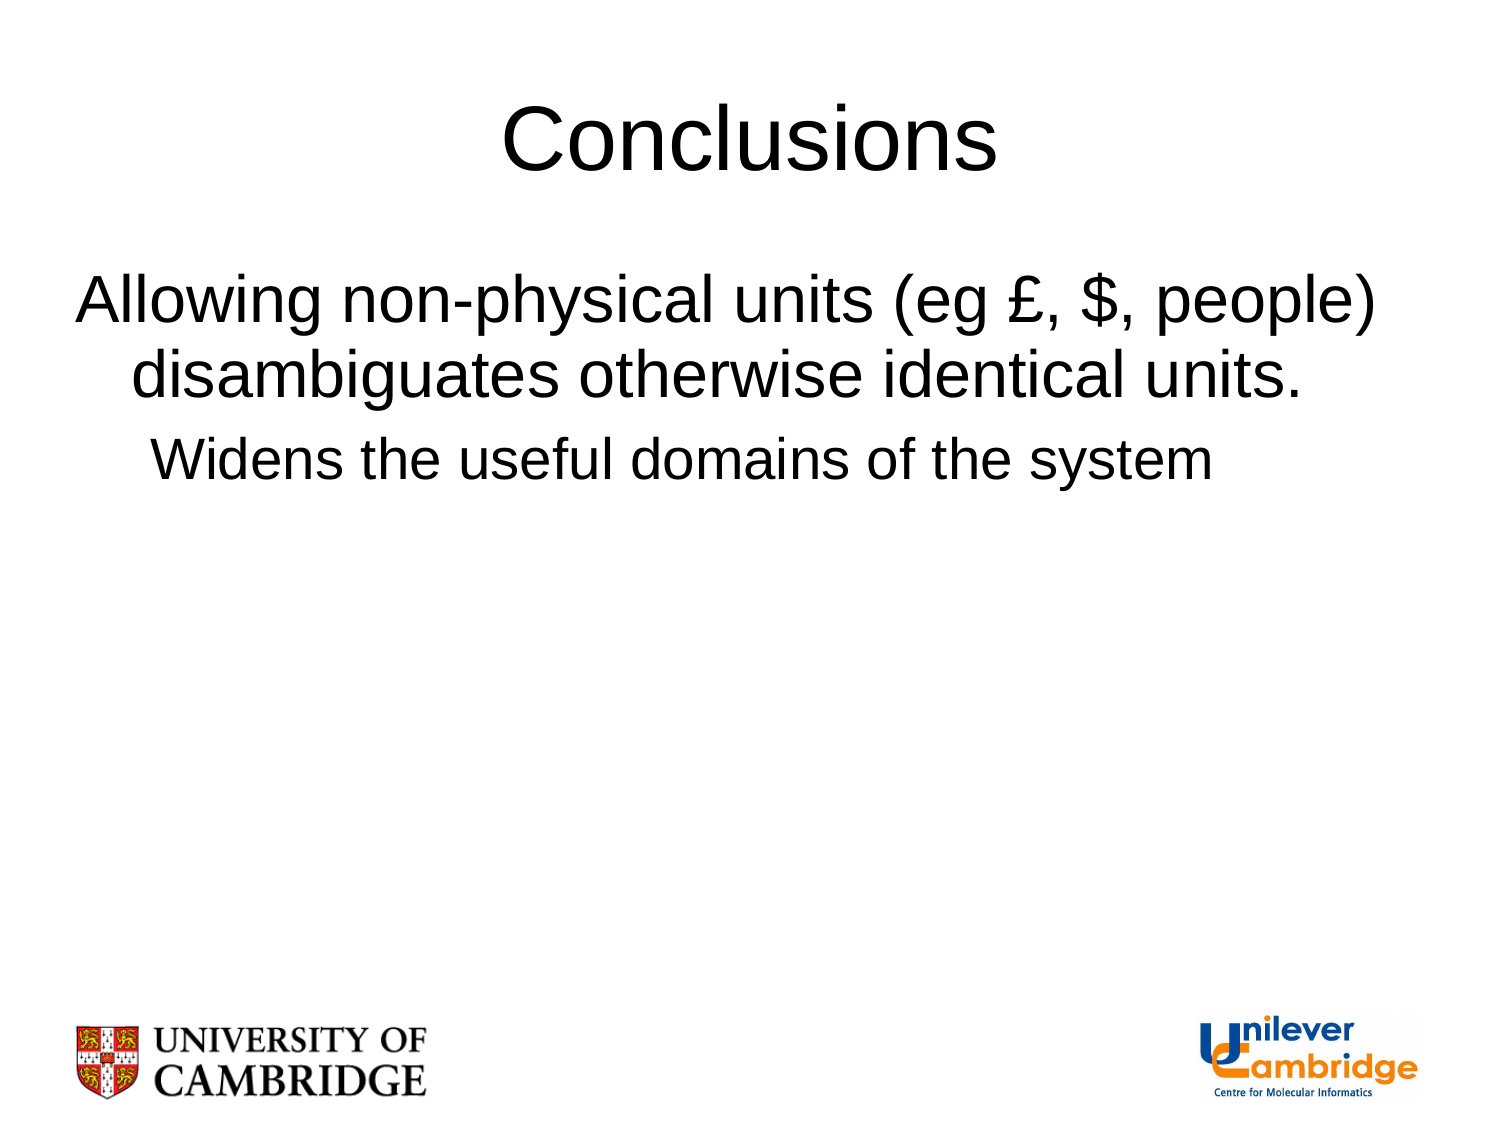

# Conclusions
Allowing non-physical units (eg £, $, people) disambiguates otherwise identical units.
Widens the useful domains of the system